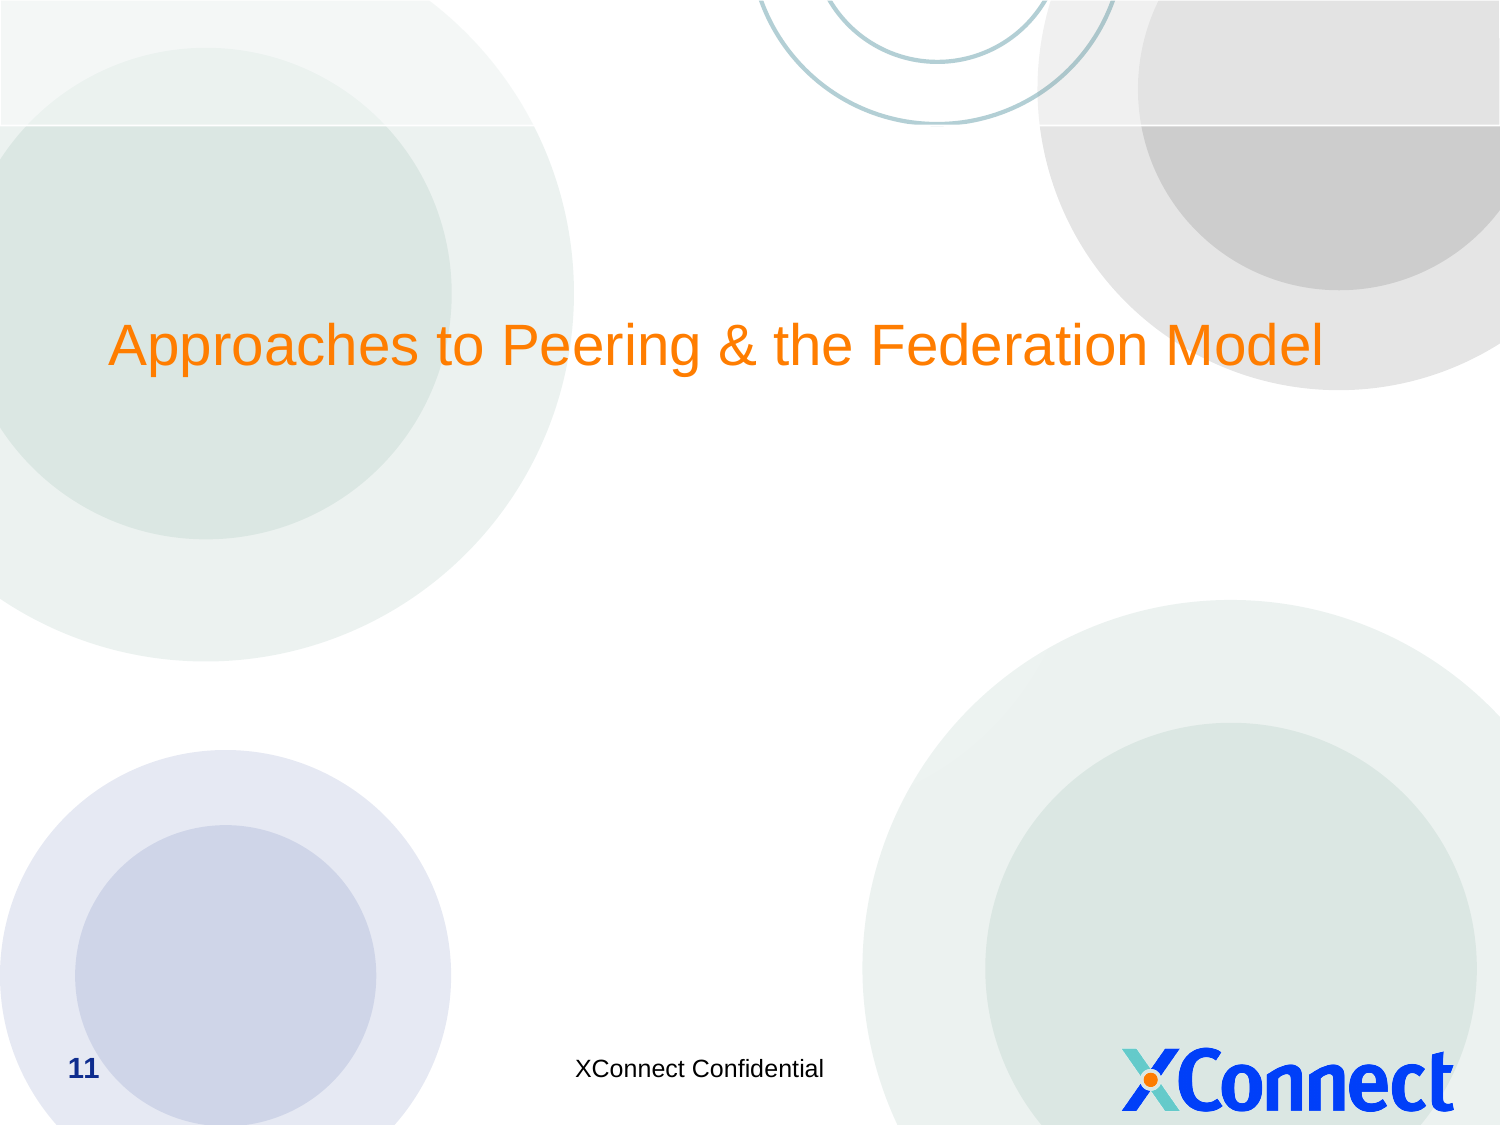

Approaches to Peering & the Federation Model